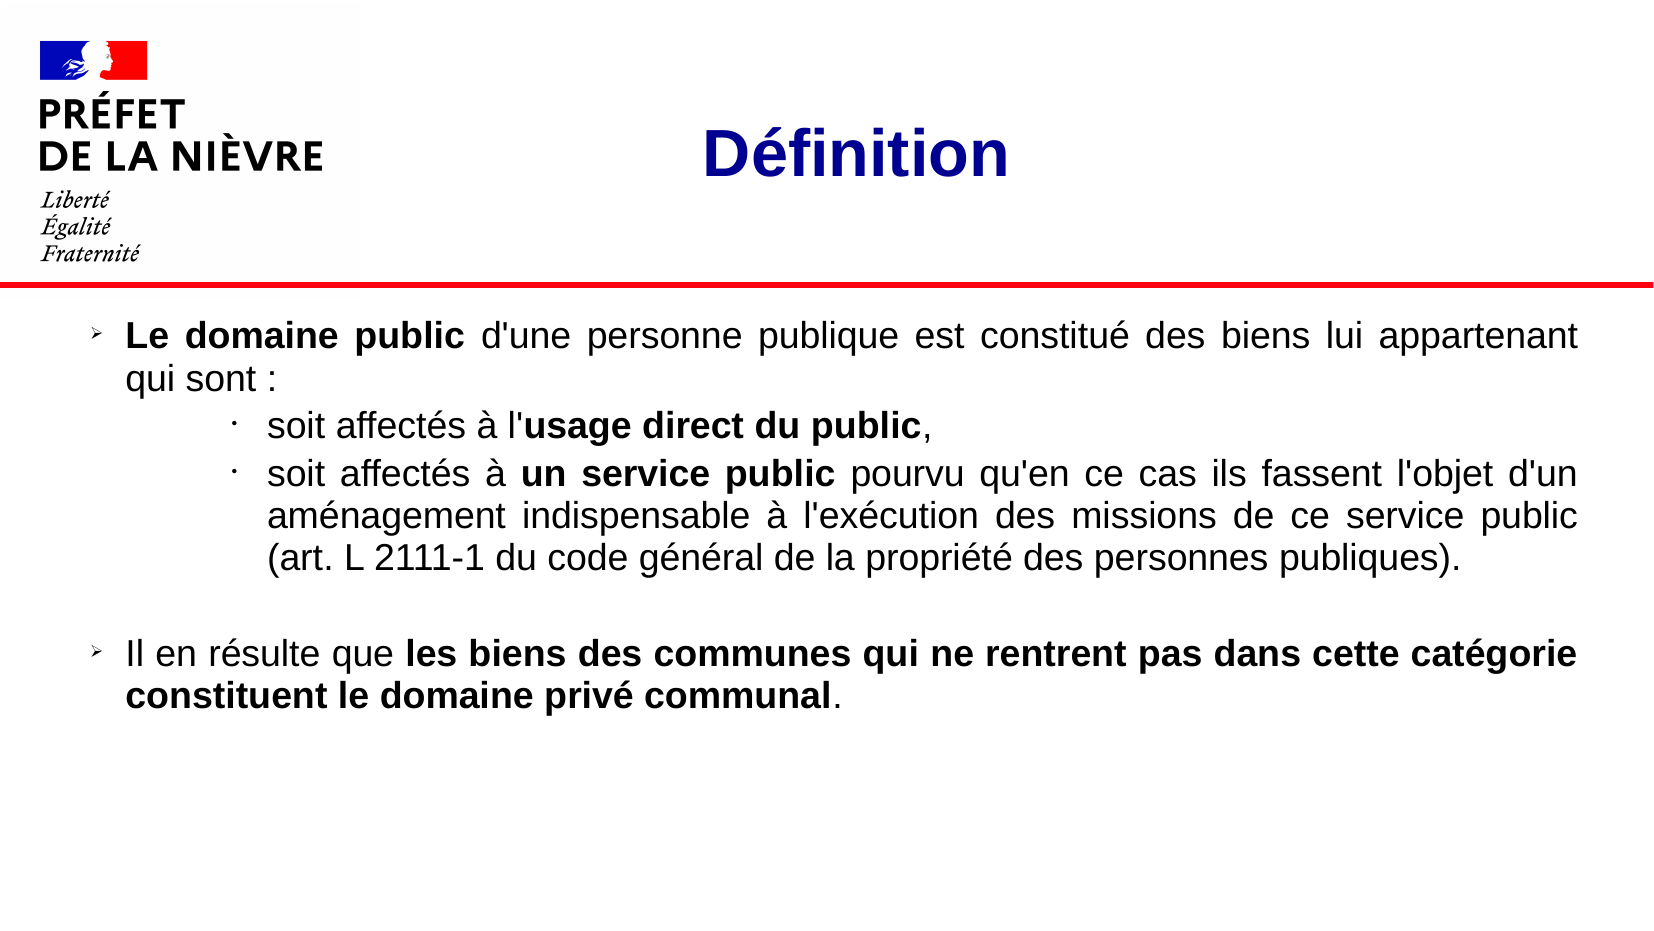

# Définition
Le domaine public d'une personne publique est constitué des biens lui appartenant qui sont :
soit affectés à l'usage direct du public,
soit affectés à un service public pourvu qu'en ce cas ils fassent l'objet d'un aménagement indispensable à l'exécution des missions de ce service public (art. L 2111-1 du code général de la propriété des personnes publiques).
Il en résulte que les biens des communes qui ne rentrent pas dans cette catégorie constituent le domaine privé communal.